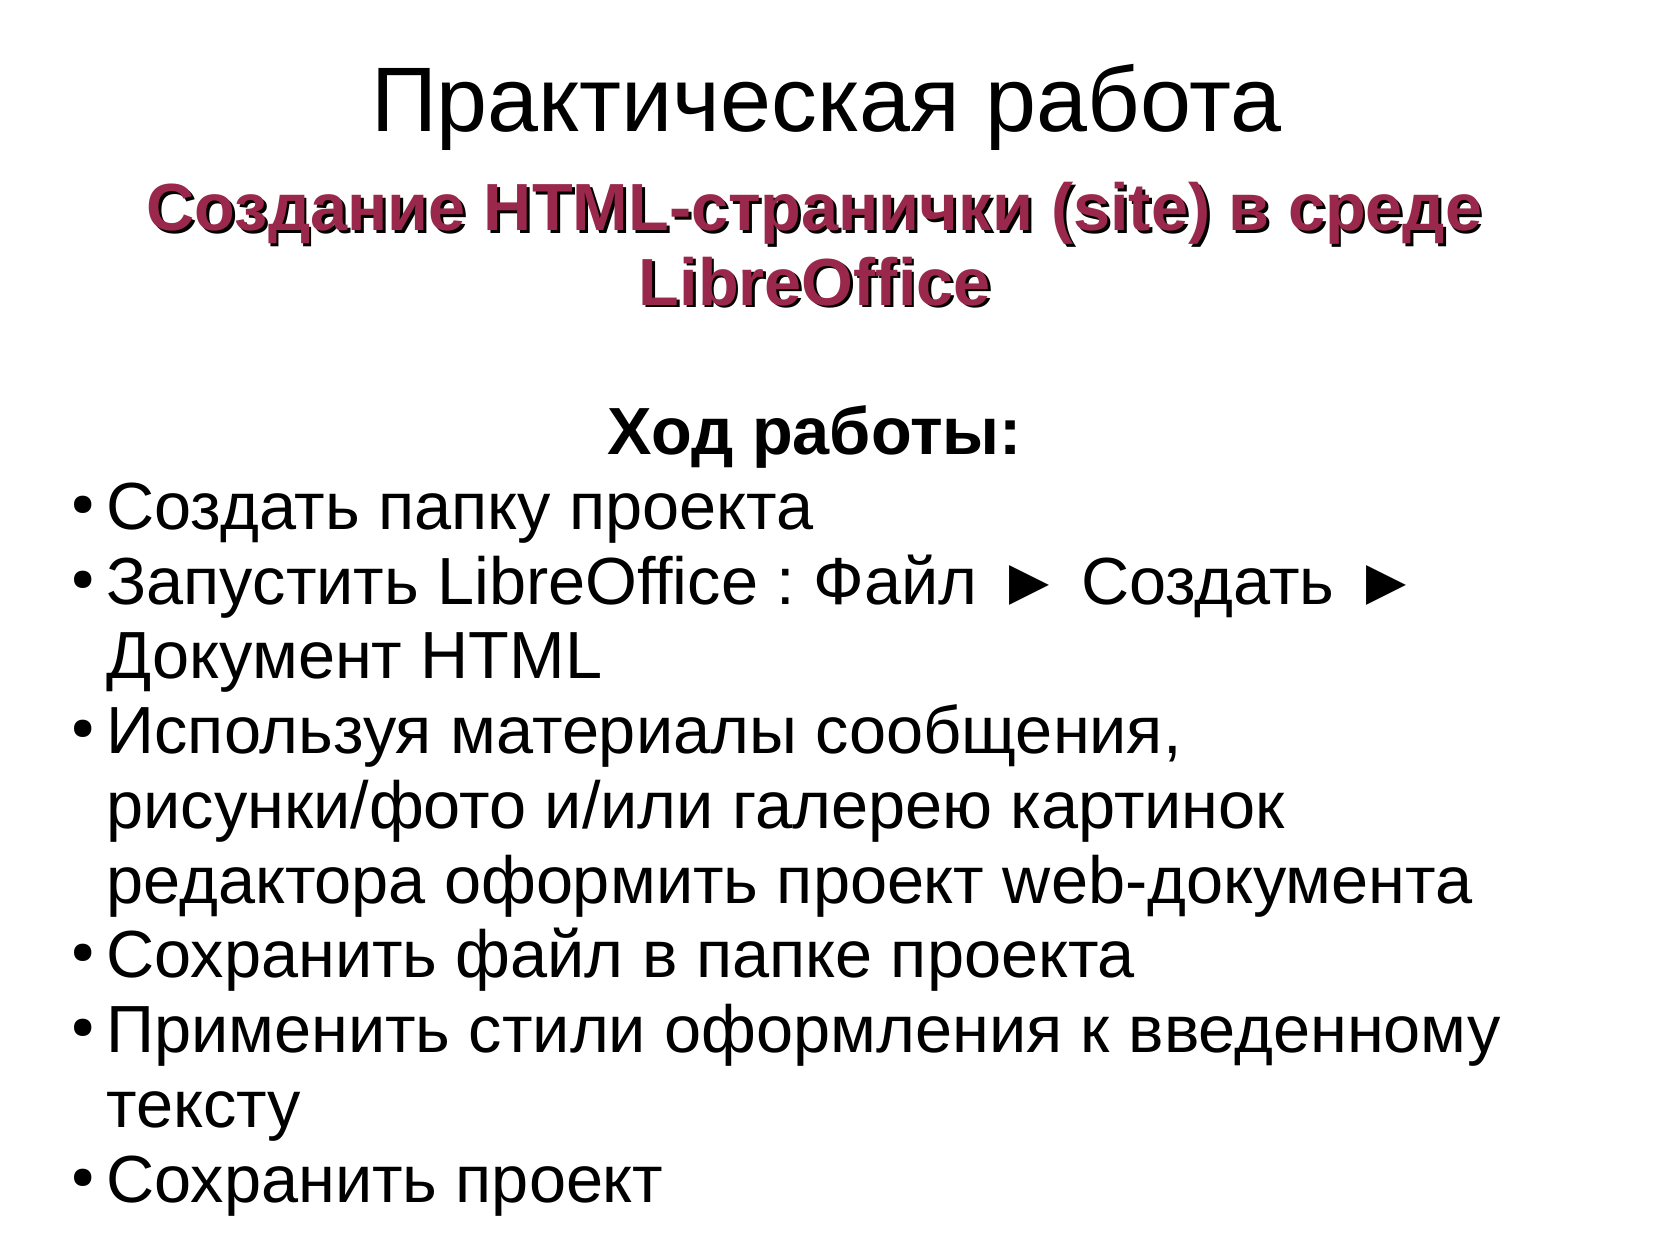

# Практическая работа
Создание HTML-странички (site) в среде LibreOffice
Ход работы:
Создать папку проекта
Запустить LibreOffice : Файл ► Создать ► Документ HTML
Используя материалы сообщения, рисунки/фото и/или галерею картинок редактора оформить проект web-документа
Сохранить файл в папке проекта
Применить стили оформления к введенному тексту
Сохранить проект